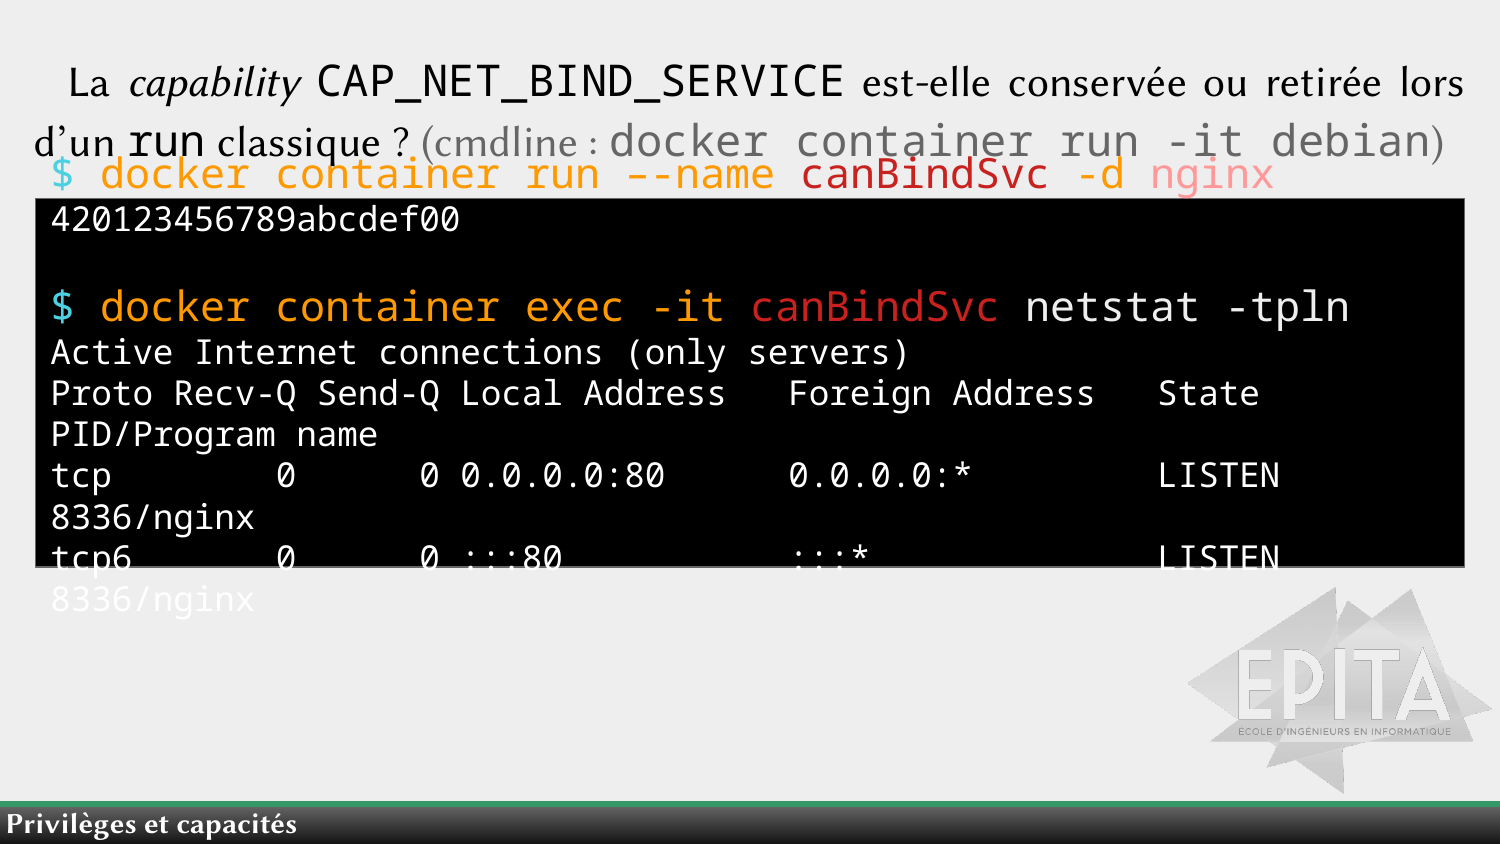

La capability CAP_NET_BIND_SERVICE est-elle conservée ou retirée lors d’un run classique ? (cmdline : docker container run -it debian)
$ docker container run –-name canBindSvc -d nginx
420123456789abcdef00
$ docker container exec -it canBindSvc netstat -tpln
Active Internet connections (only servers)
Proto Recv-Q Send-Q Local Address Foreign Address State PID/Program name
tcp 0 0 0.0.0.0:80 0.0.0.0:* LISTEN 8336/nginx
tcp6 0 0 :::80 :::* LISTEN 8336/nginx
# Privilèges et capacités